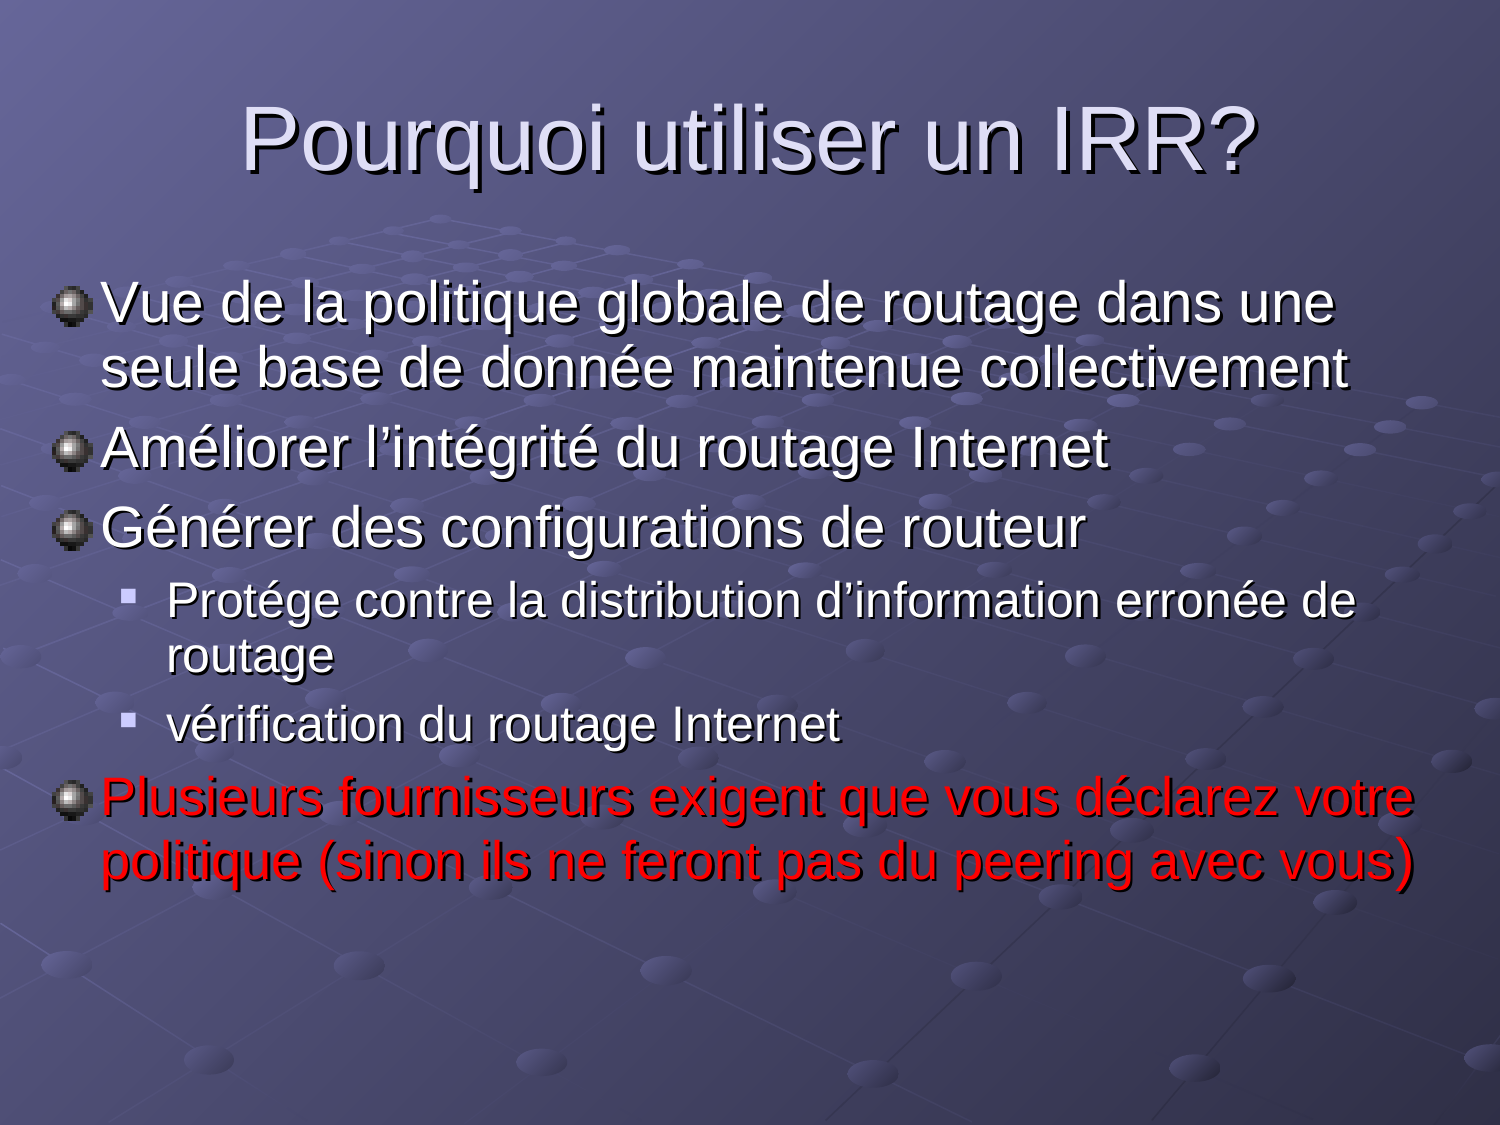

# Pourquoi utiliser un IRR?
Vue de la politique globale de routage dans une seule base de donnée maintenue collectivement
Améliorer l’intégrité du routage Internet
Générer des configurations de routeur
Protége contre la distribution d’information erronée de routage
vérification du routage Internet
Plusieurs fournisseurs exigent que vous déclarez votre politique (sinon ils ne feront pas du peering avec vous)